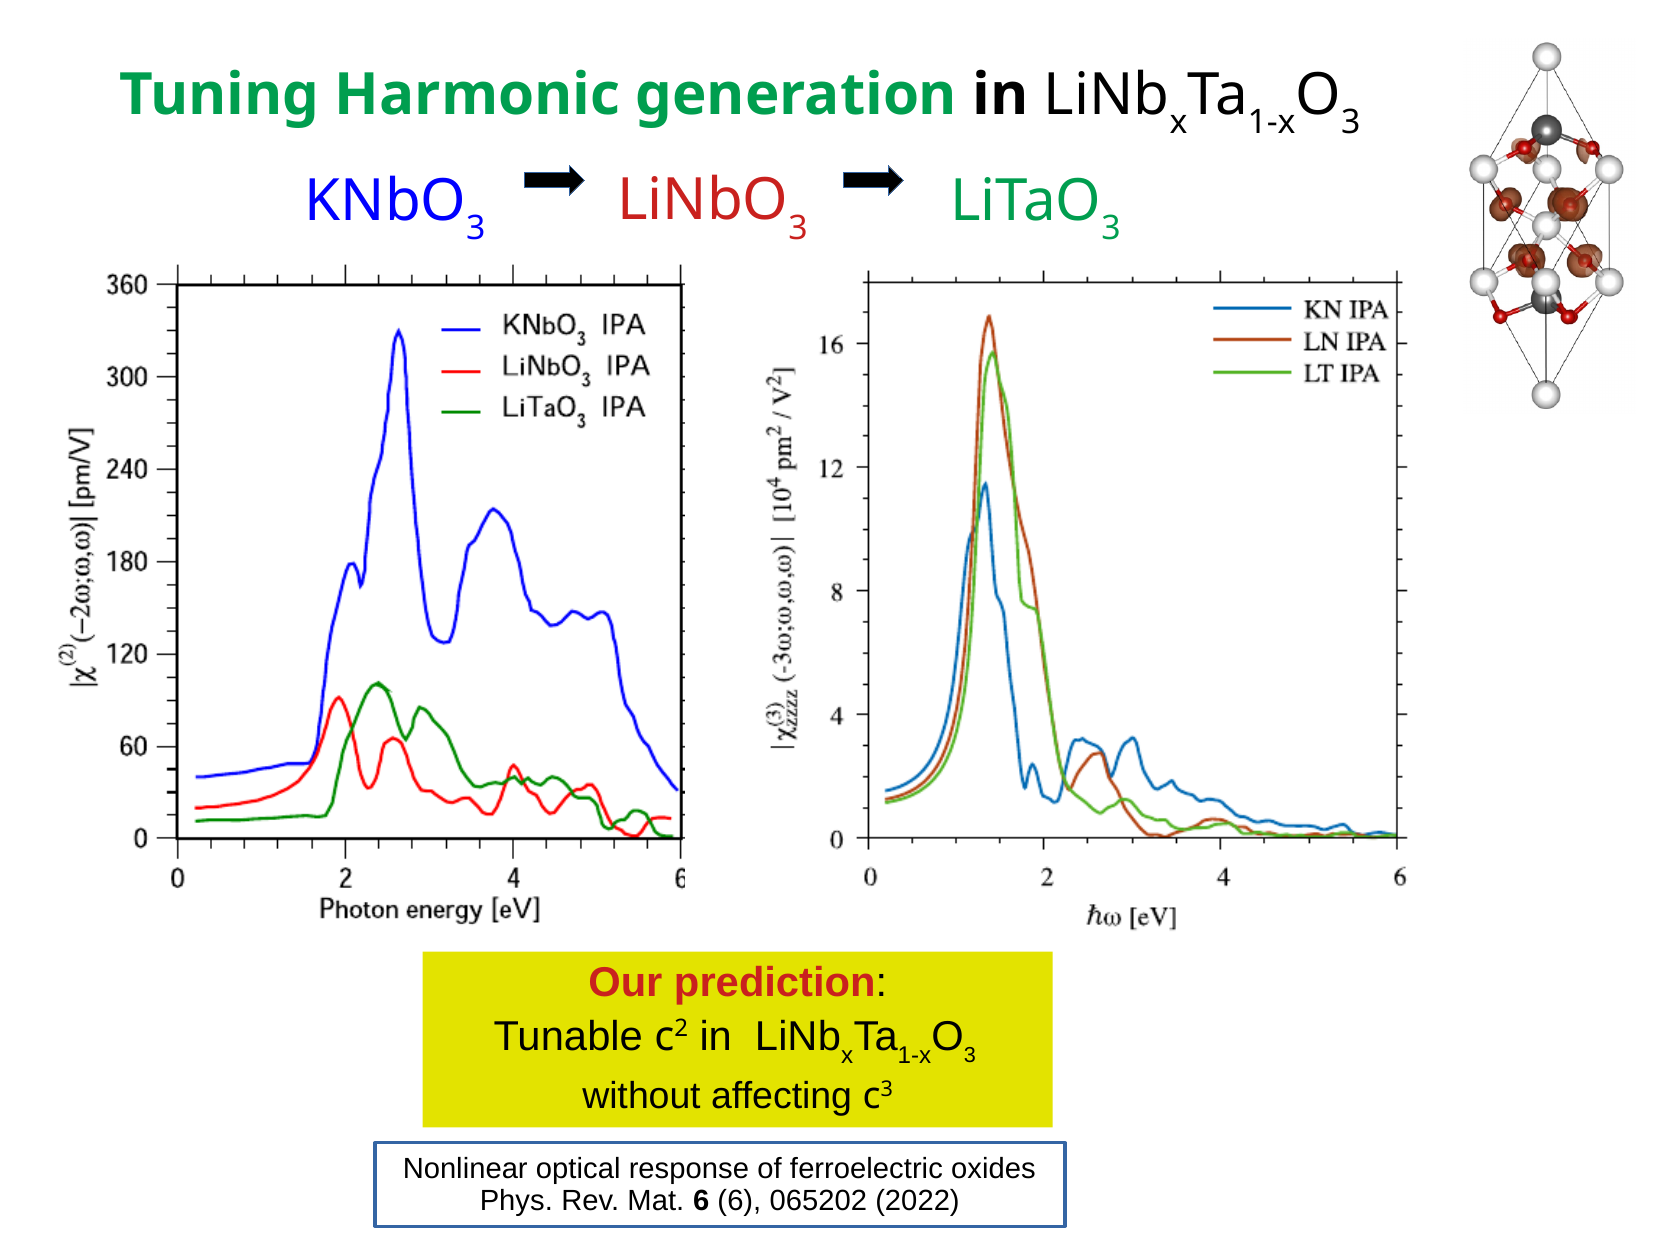

Tuning Harmonic generation in LiNbxTa1-xO3
LiNbO3
KNbO3
LiTaO3
Our prediction:
Tunable c2 in LiNbxTa1-xO3
without affecting c3
Nonlinear optical response of ferroelectric oxides
Phys. Rev. Mat. 6 (6), 065202 (2022)